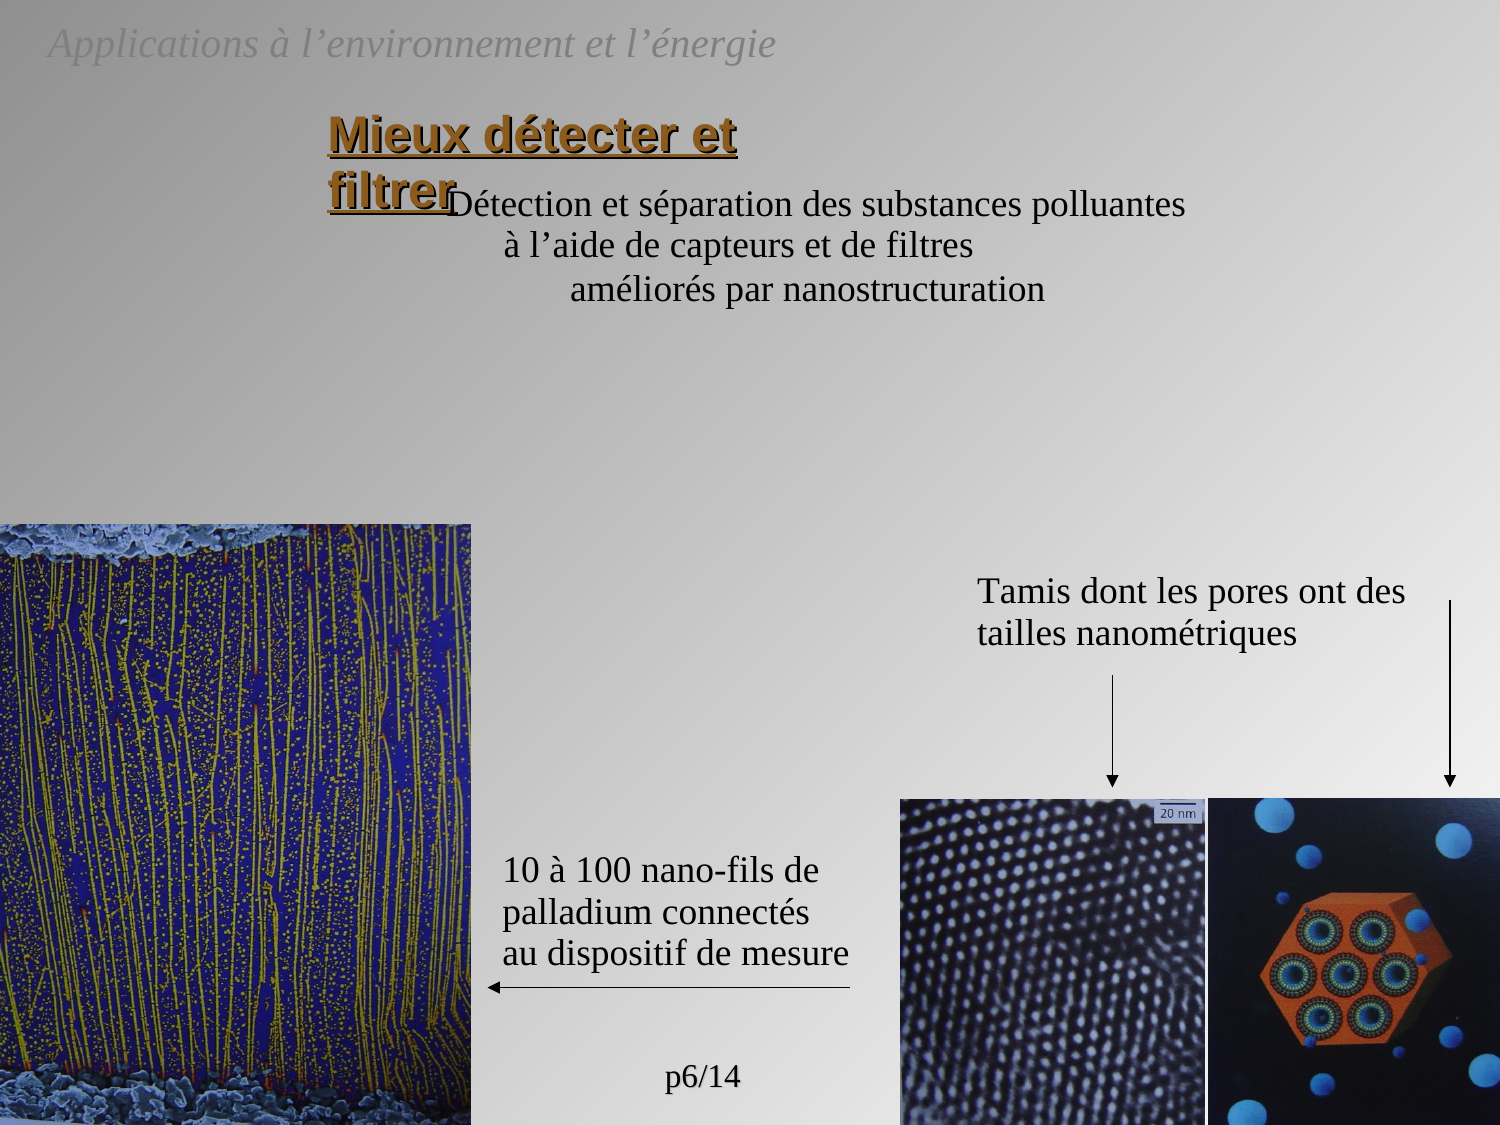

# Applications à l’environnement et l’énergie
Mieux détecter et filtrer
Détection et séparation des substances polluantes
 à l’aide de capteurs et de filtres
 améliorés par nanostructuration
Tamis dont les pores ont des
tailles nanométriques
10 à 100 nano-fils de
palladium connectés
au dispositif de mesure
p6/14